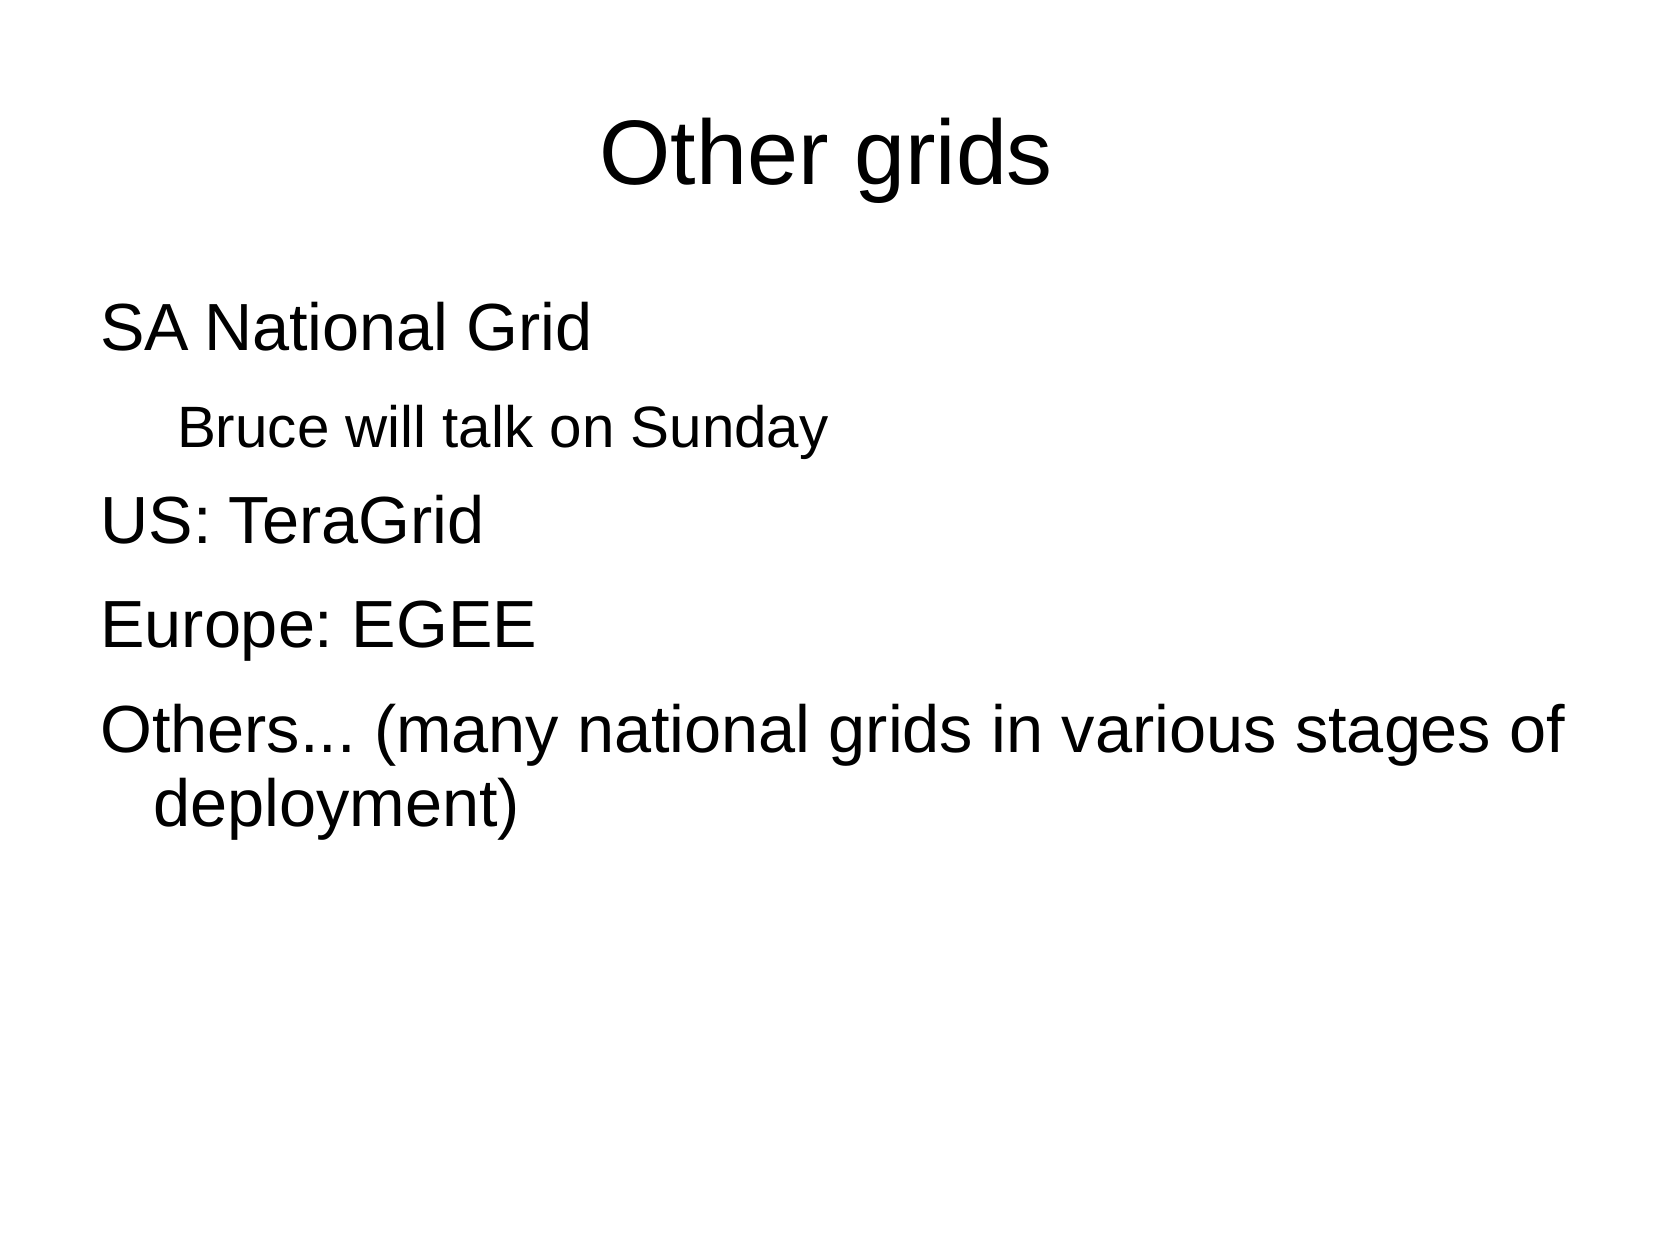

Other grids
# SA National Grid
Bruce will talk on Sunday
US: TeraGrid
Europe: EGEE
Others... (many national grids in various stages of deployment)